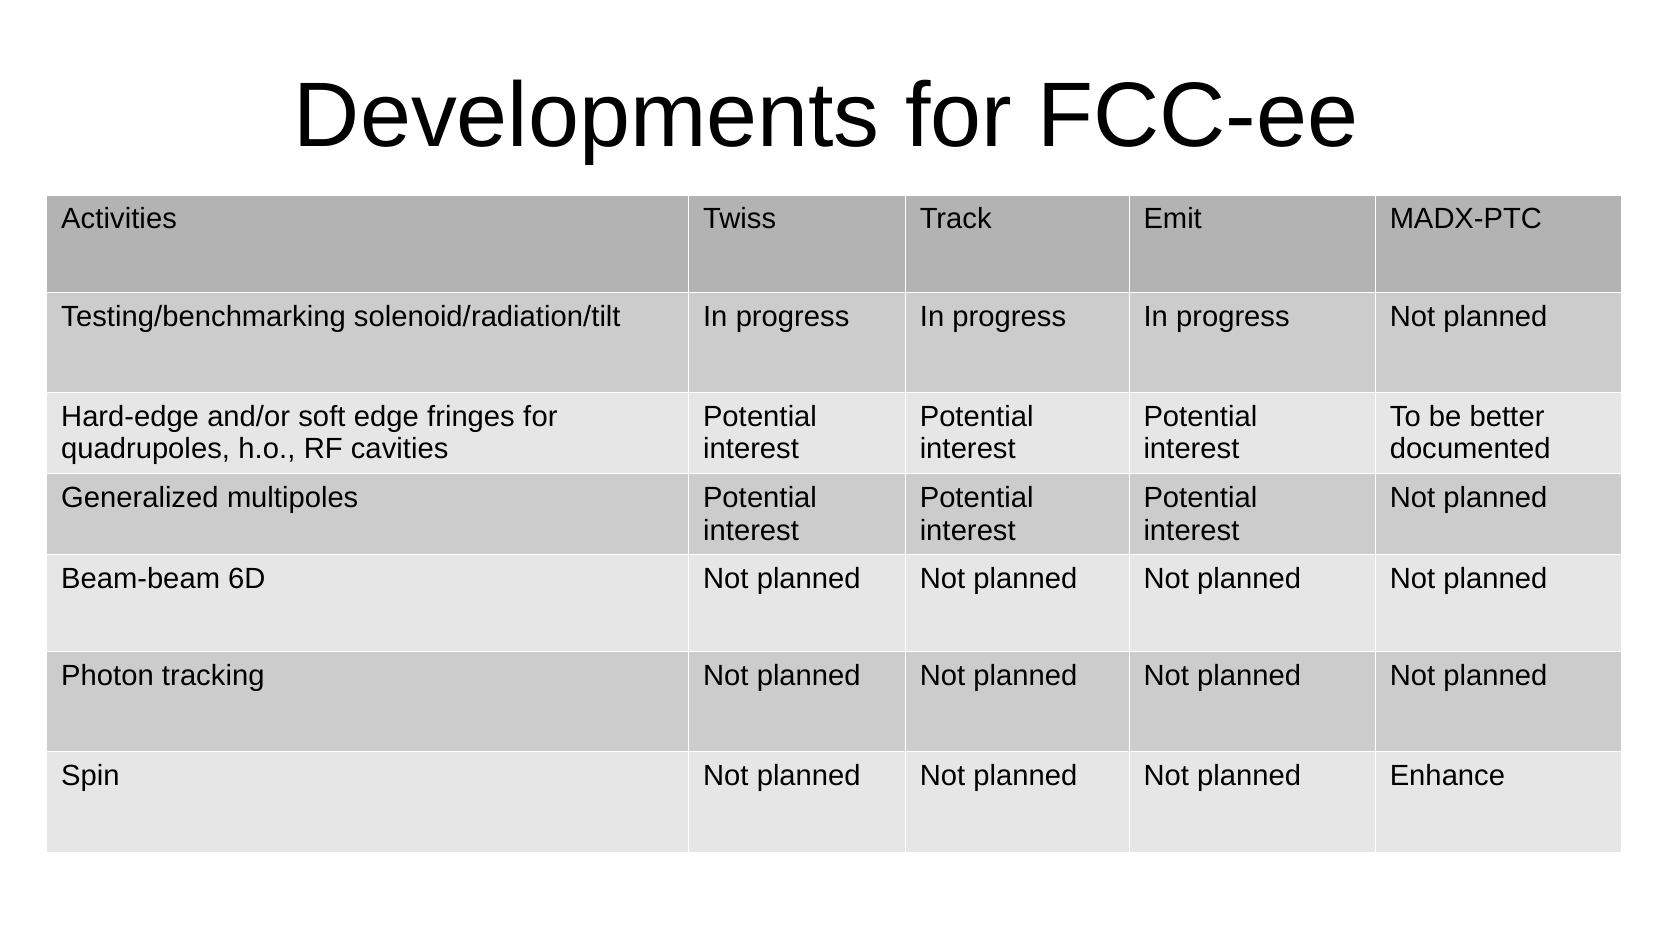

# Developments for FCC-ee
| Activities | Twiss | Track | Emit | MADX-PTC |
| --- | --- | --- | --- | --- |
| Testing/benchmarking solenoid/radiation/tilt | In progress | In progress | In progress | Not planned |
| Hard-edge and/or soft edge fringes for quadrupoles, h.o., RF cavities | Potential interest | Potential interest | Potential interest | To be better documented |
| Generalized multipoles | Potential interest | Potential interest | Potential interest | Not planned |
| Beam-beam 6D | Not planned | Not planned | Not planned | Not planned |
| Photon tracking | Not planned | Not planned | Not planned | Not planned |
| Spin | Not planned | Not planned | Not planned | Enhance |